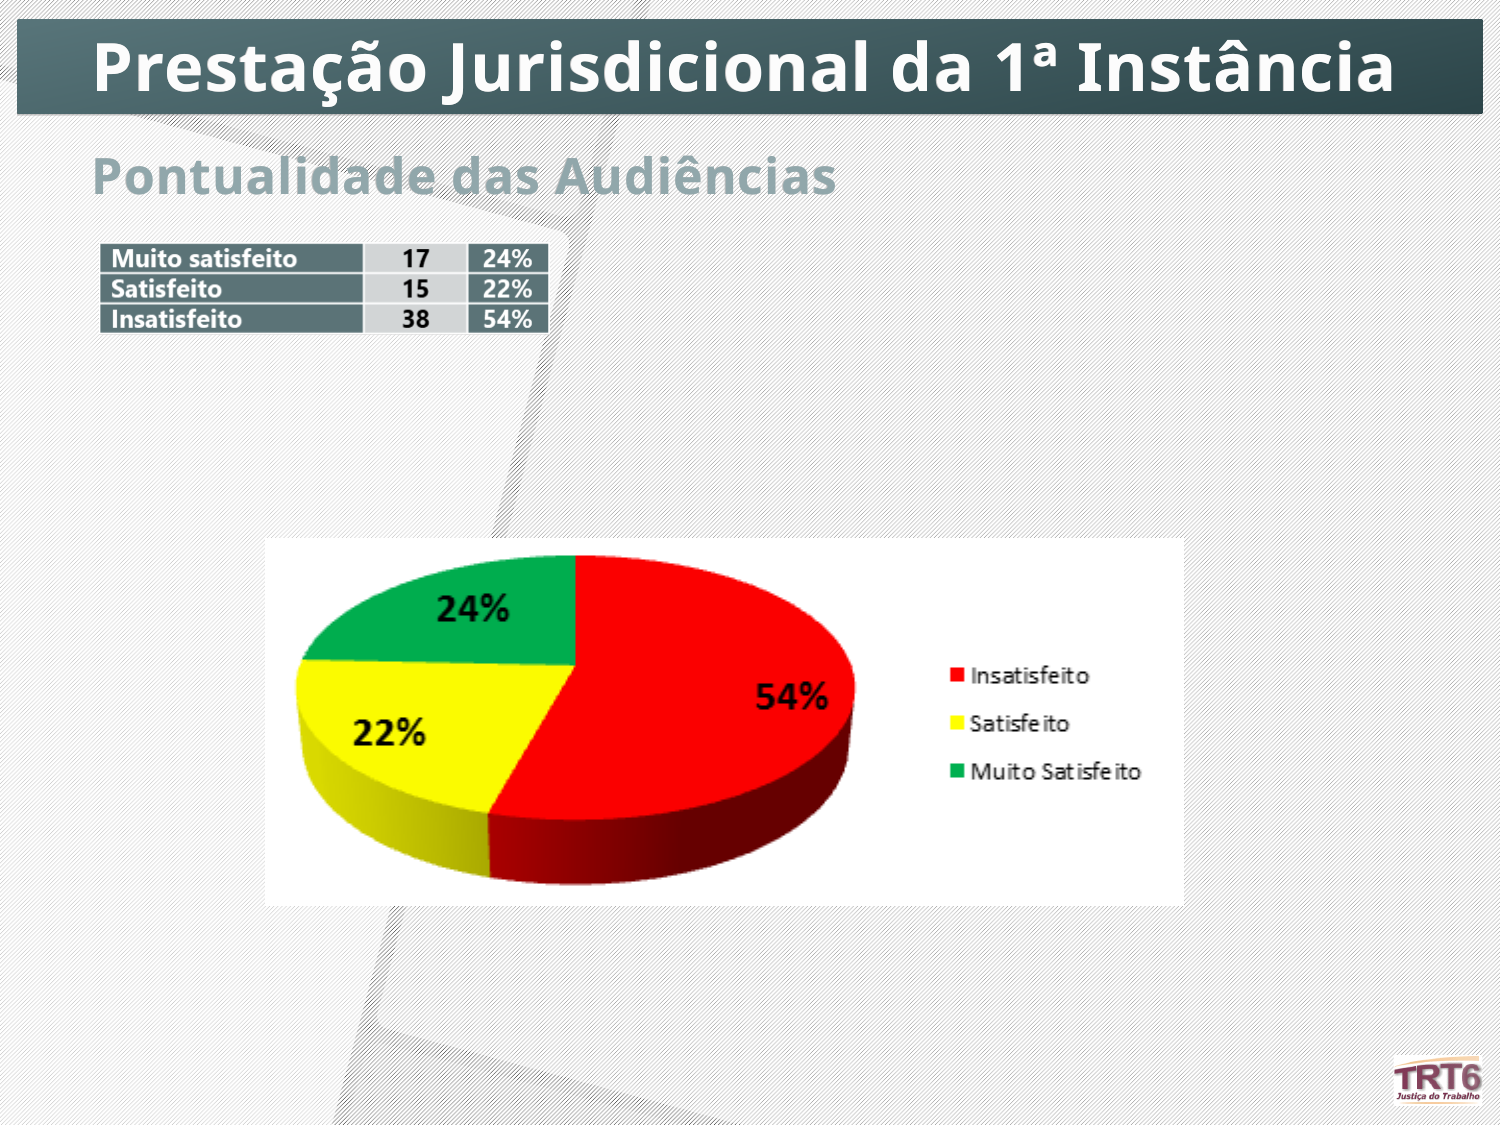

Prestação Jurisdicional da 1ª Instância
Pontualidade das Audiências